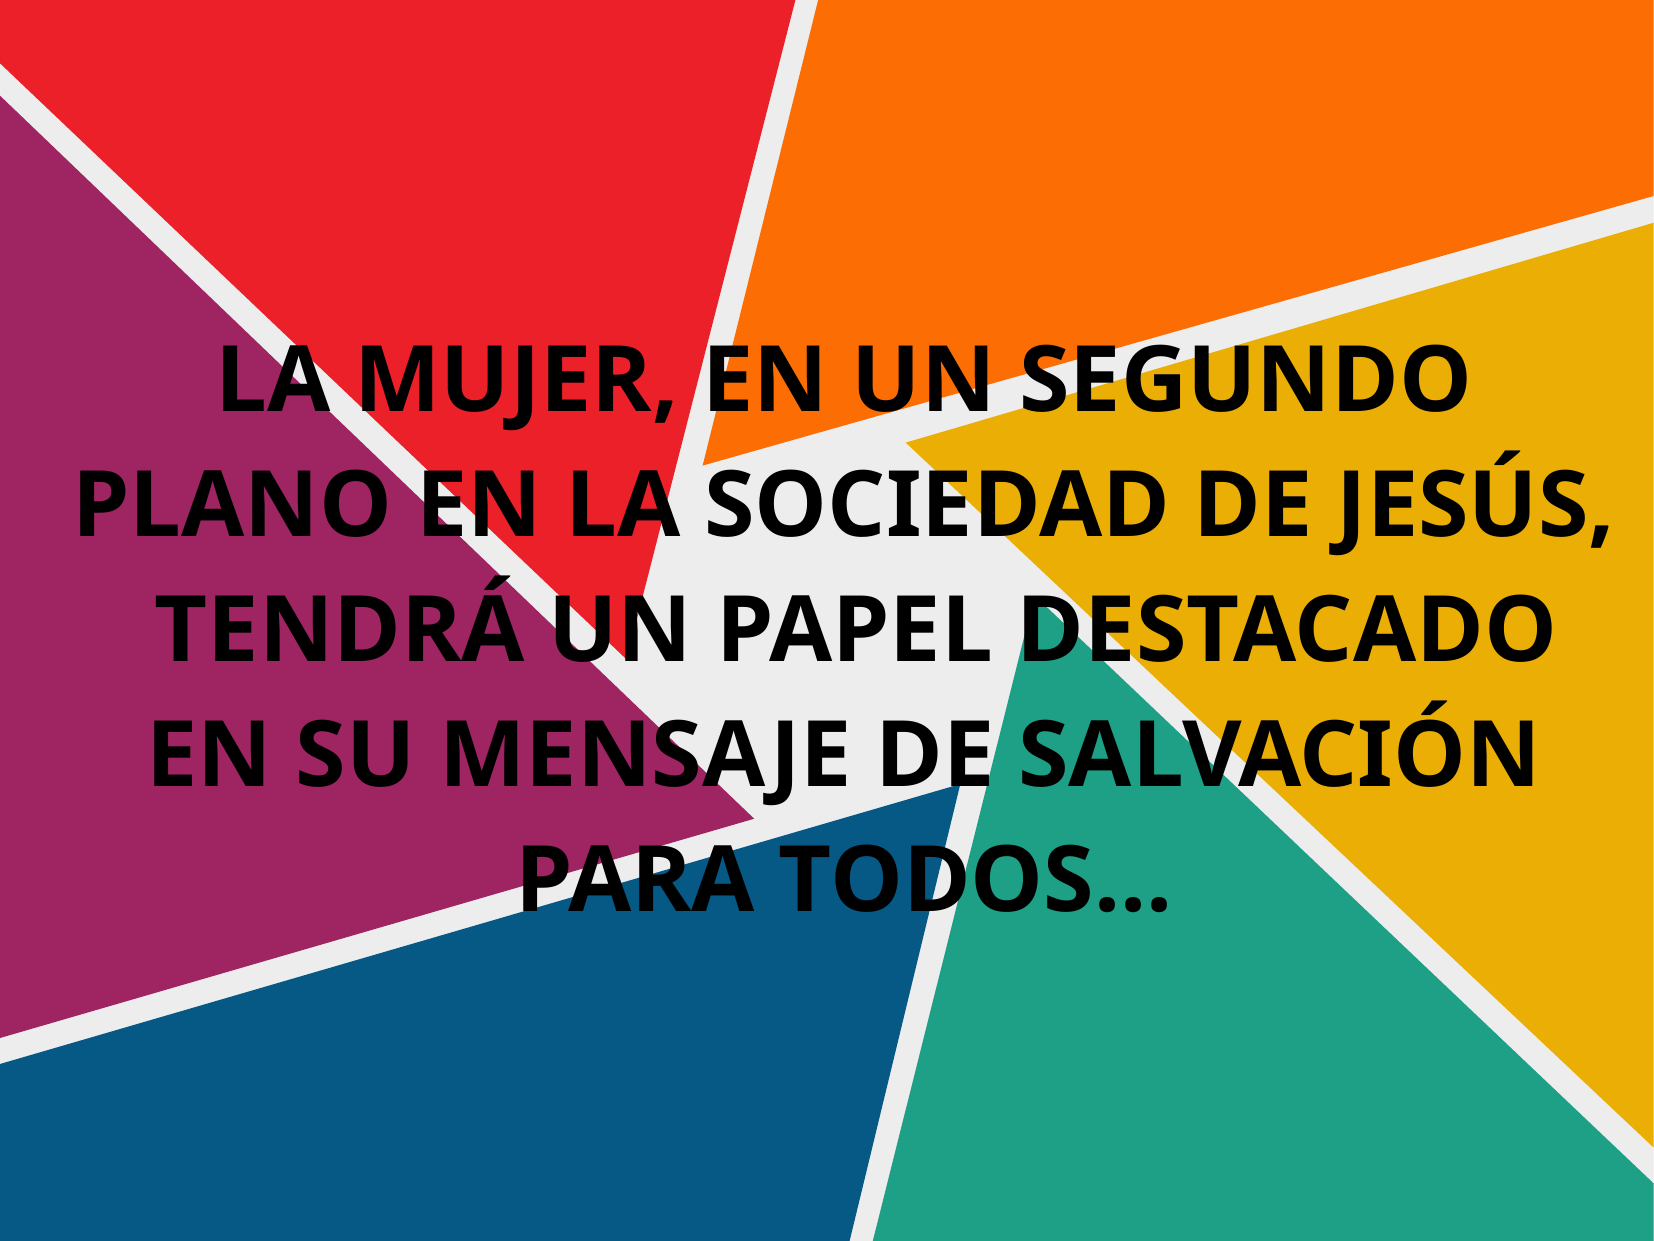

# LA MUJER, EN UN SEGUNDO PLANO EN LA SOCIEDAD DE JESÚS, TENDRÁ UN PAPEL DESTACADO EN SU MENSAJE DE SALVACIÓN PARA TODOS...